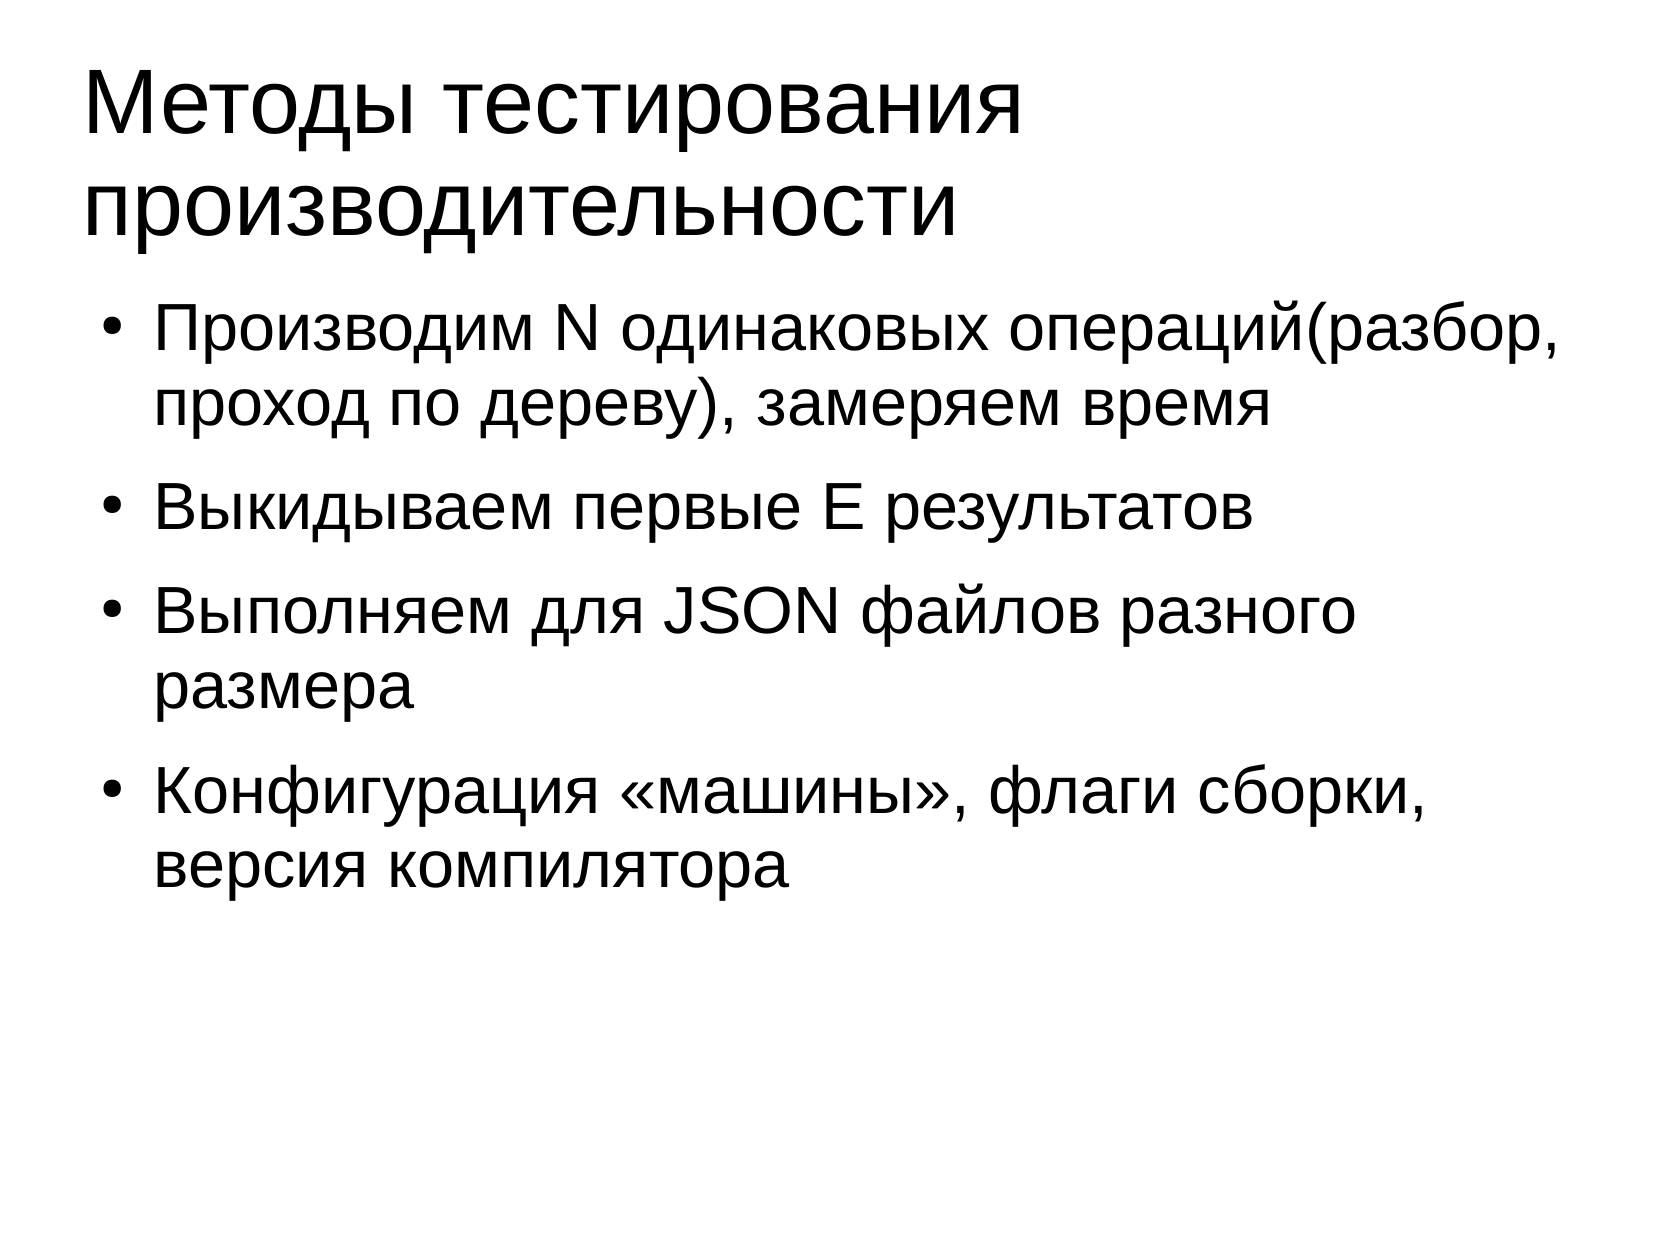

# Методы тестирования производительности
Производим N одинаковых операций(разбор, проход по дереву), замеряем время
Выкидываем первые E результатов
Выполняем для JSON файлов разного размера
Конфигурация «машины», флаги сборки, версия компилятора